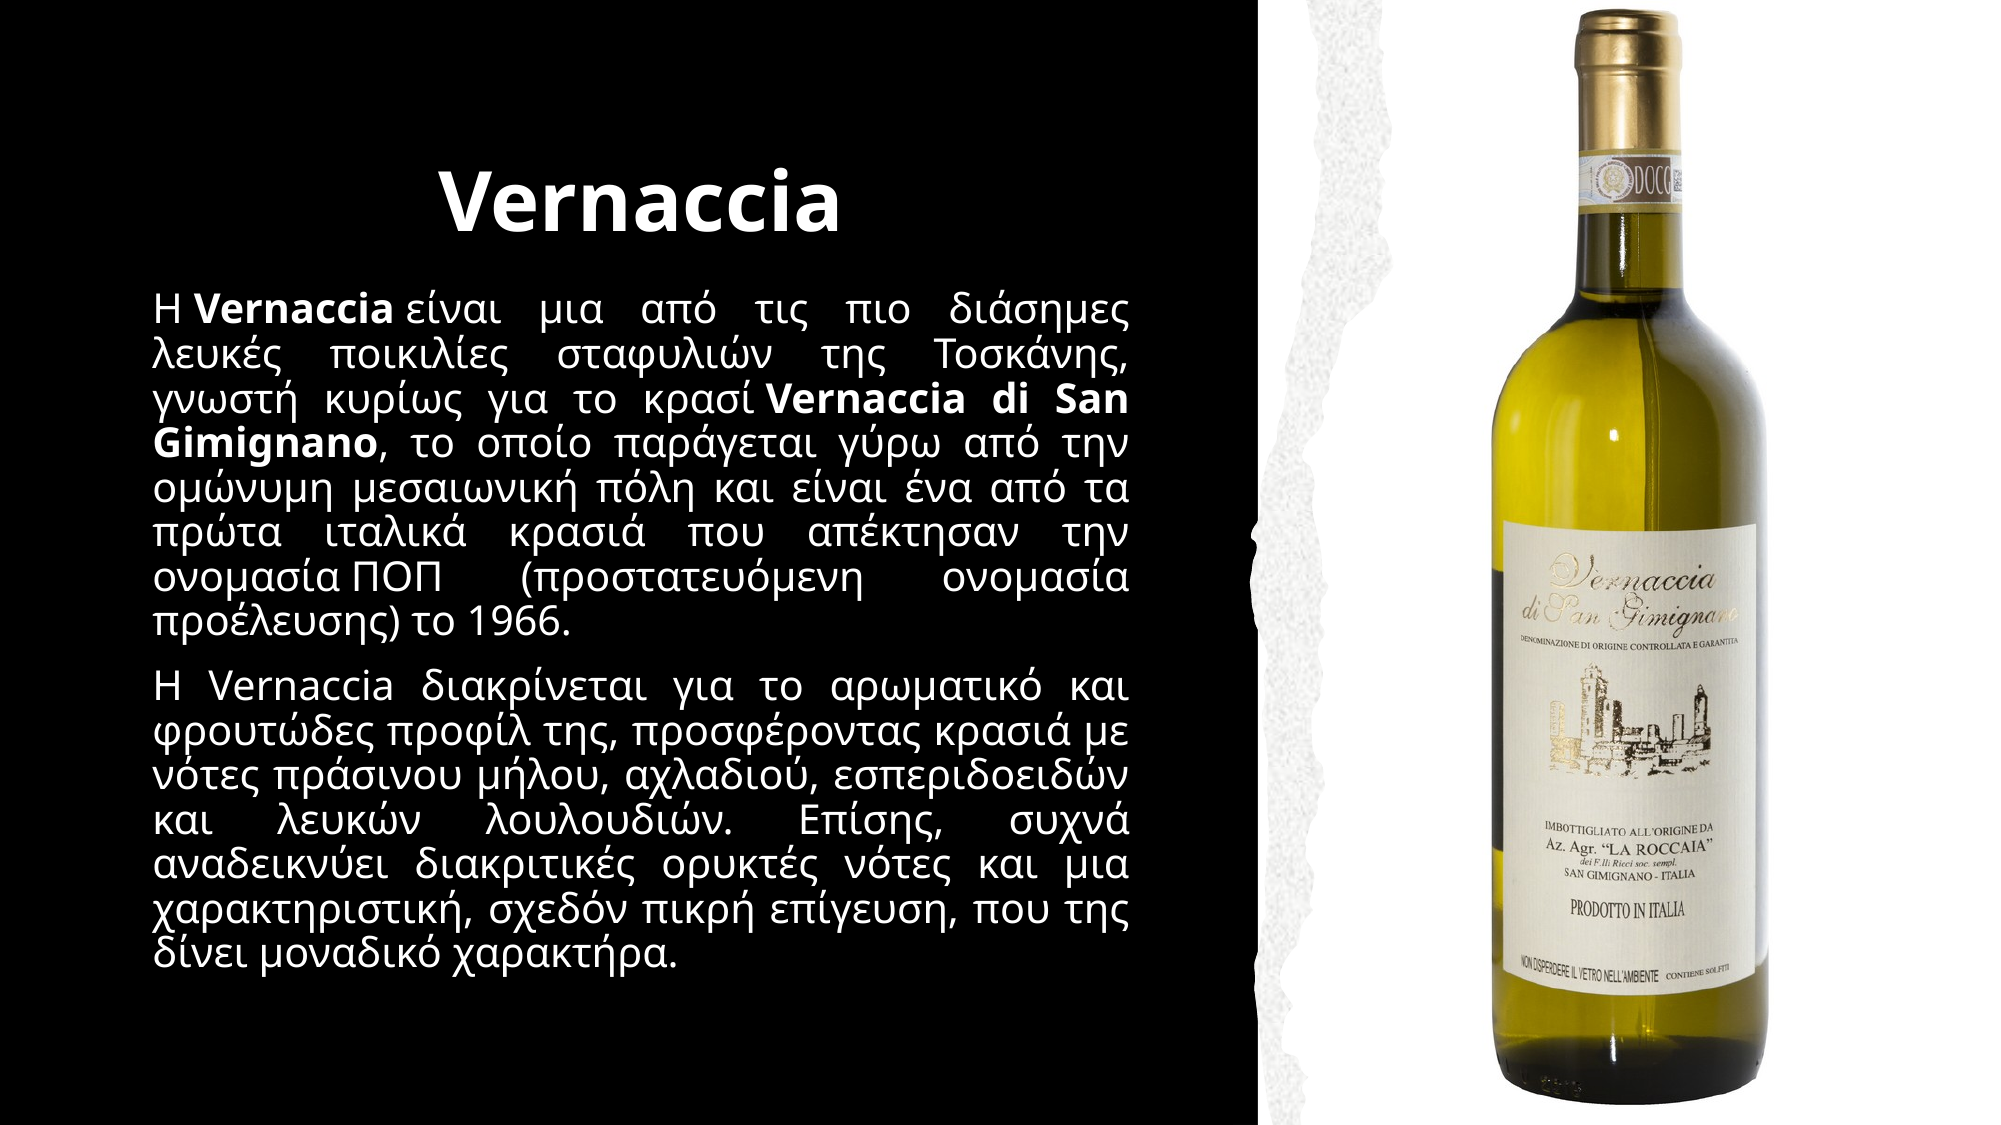

# Vernaccia
Η Vernaccia είναι μια από τις πιο διάσημες λευκές ποικιλίες σταφυλιών της Τοσκάνης, γνωστή κυρίως για το κρασί Vernaccia di San Gimignano, το οποίο παράγεται γύρω από την ομώνυμη μεσαιωνική πόλη και είναι ένα από τα πρώτα ιταλικά κρασιά που απέκτησαν την ονομασία ΠΟΠ (προστατευόμενη ονομασία προέλευσης) το 1966.
Η Vernaccia διακρίνεται για το αρωματικό και φρουτώδες προφίλ της, προσφέροντας κρασιά με νότες πράσινου μήλου, αχλαδιού, εσπεριδοειδών και λευκών λουλουδιών. Επίσης, συχνά αναδεικνύει διακριτικές ορυκτές νότες και μια χαρακτηριστική, σχεδόν πικρή επίγευση, που της δίνει μοναδικό χαρακτήρα.